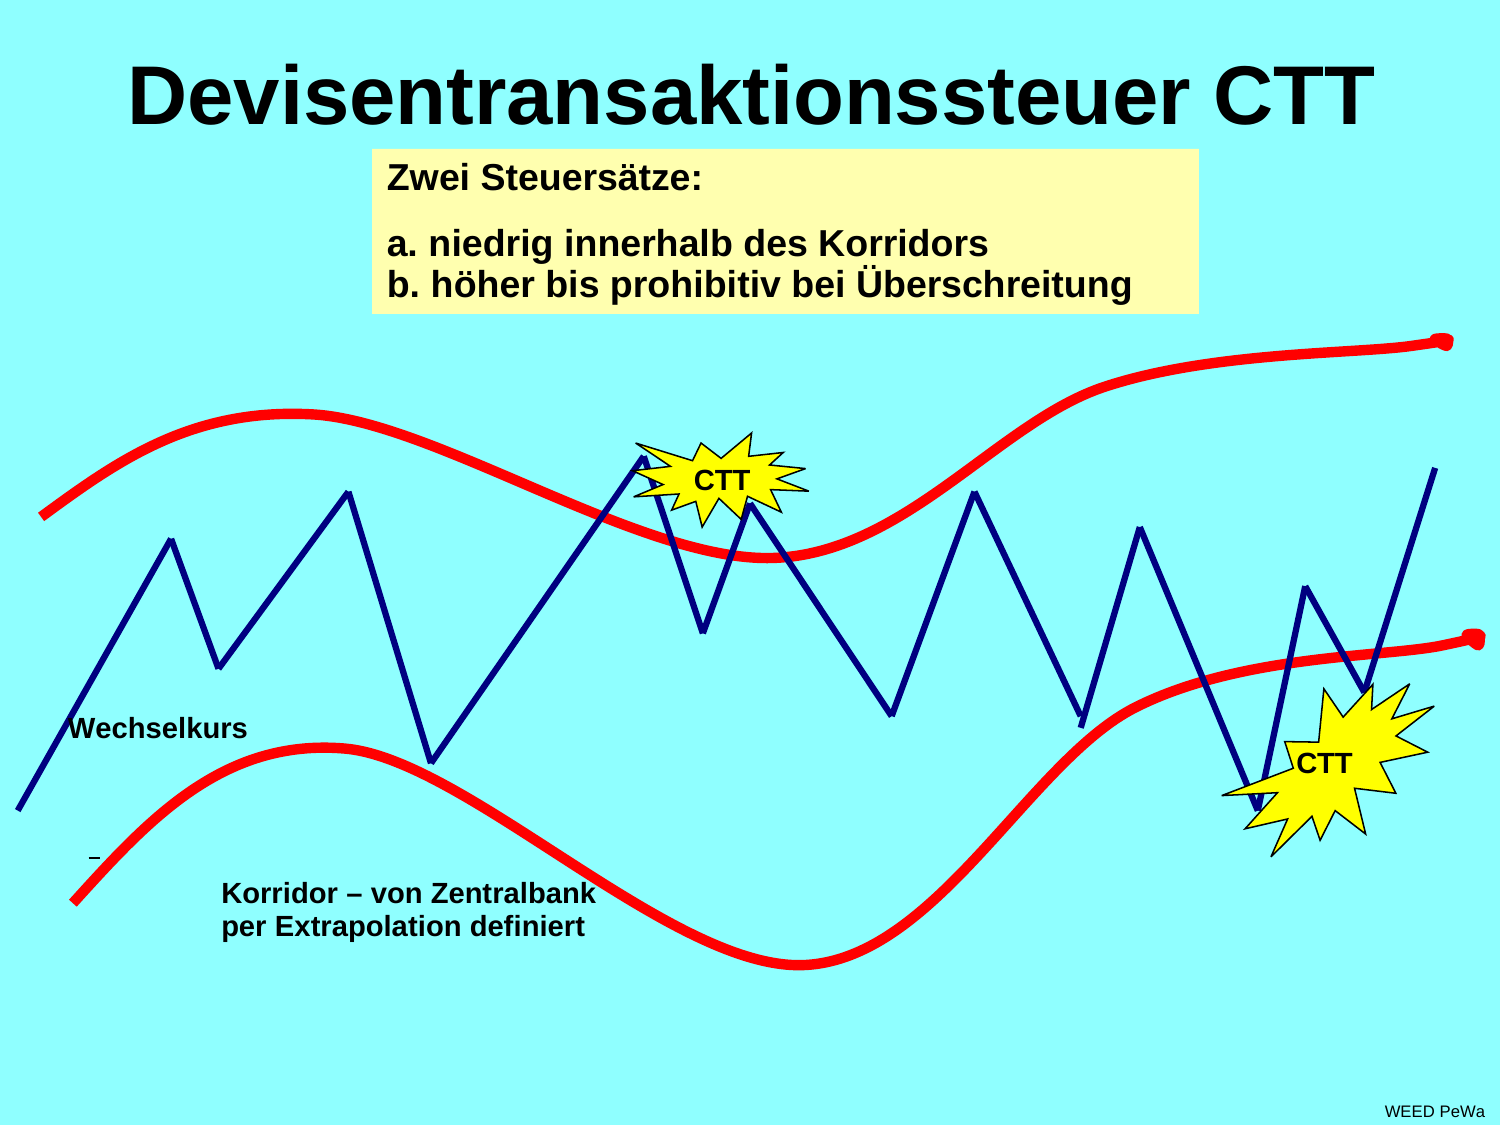

# Devisentransaktionssteuer CTT
Zwei Steuersätze:
a. niedrig innerhalb des Korridors
b. höher bis prohibitiv bei Überschreitung
CTT
Wechselkurs
CTT
Korridor – von Zentralbank per Extrapolation definiert
WEED PeWa